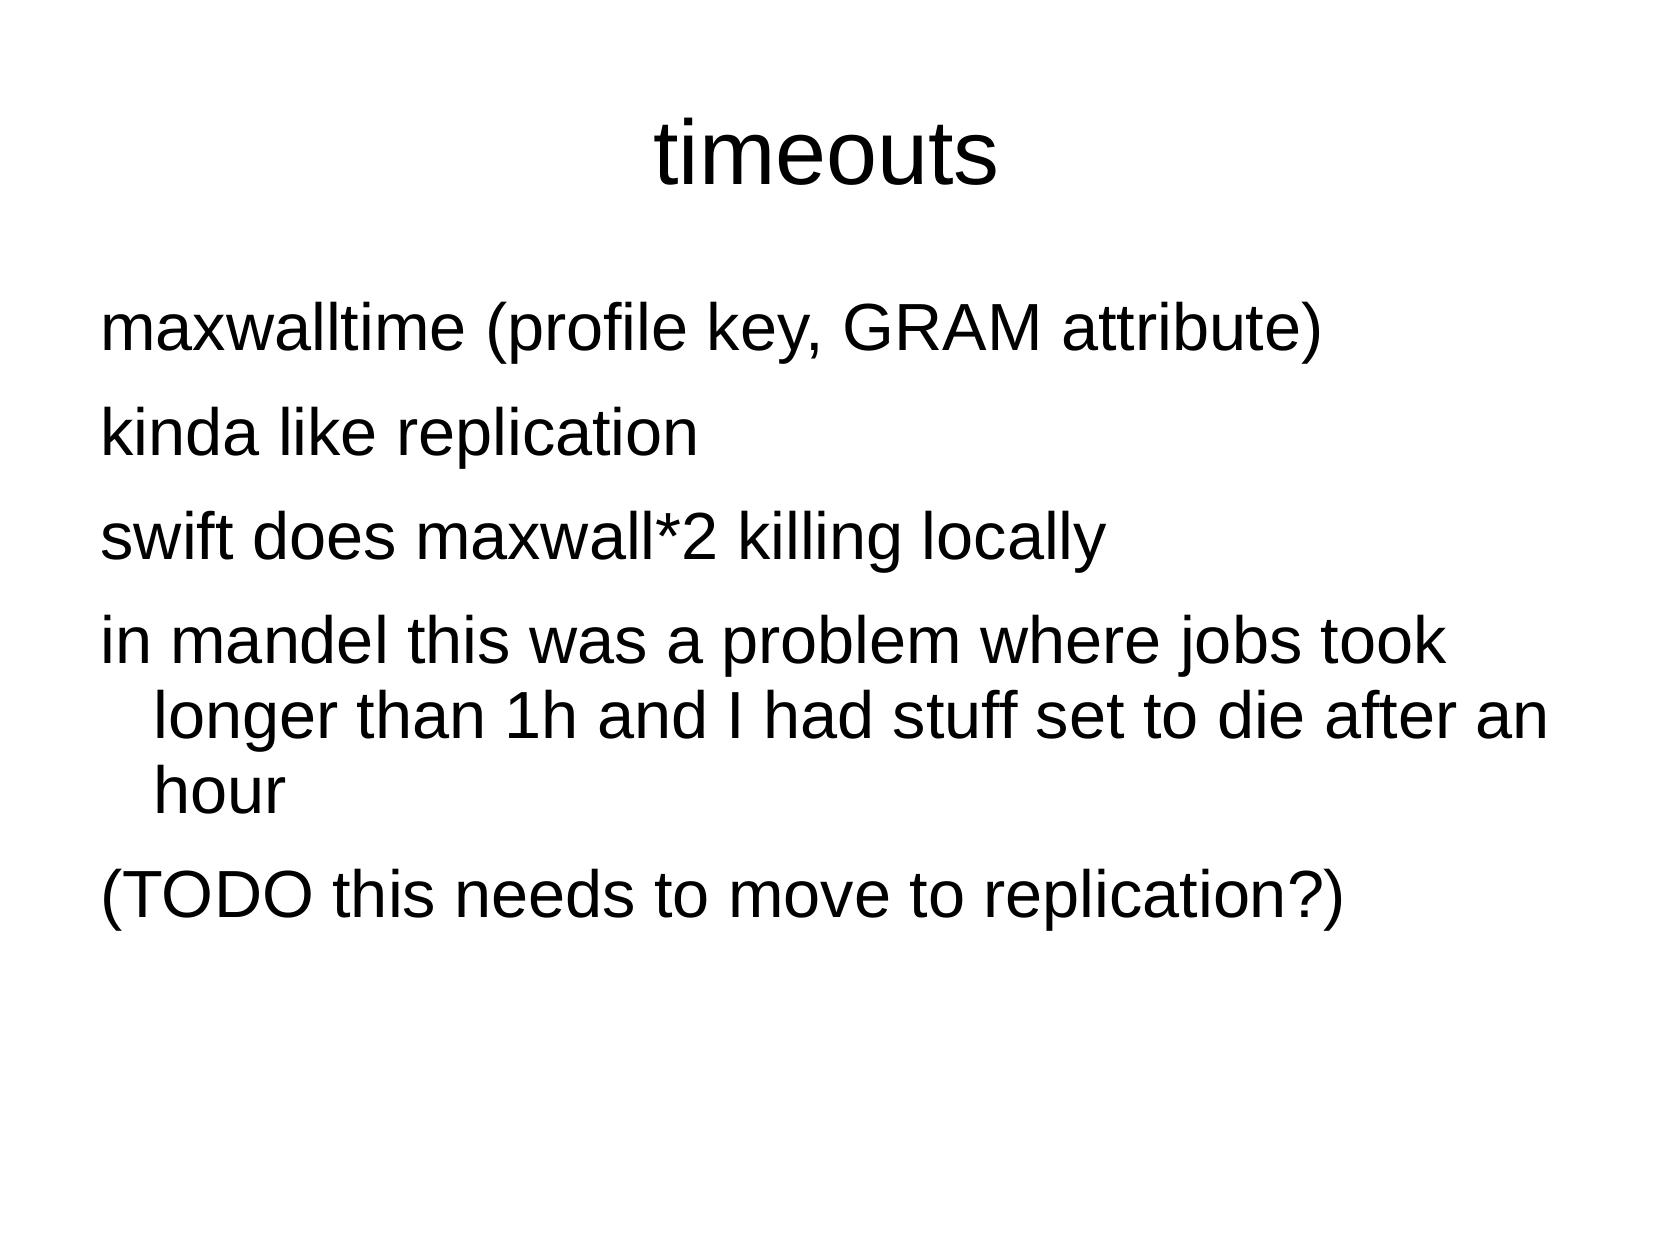

# timeouts
maxwalltime (profile key, GRAM attribute)
kinda like replication
swift does maxwall*2 killing locally
in mandel this was a problem where jobs took longer than 1h and I had stuff set to die after an hour
(TODO this needs to move to replication?)